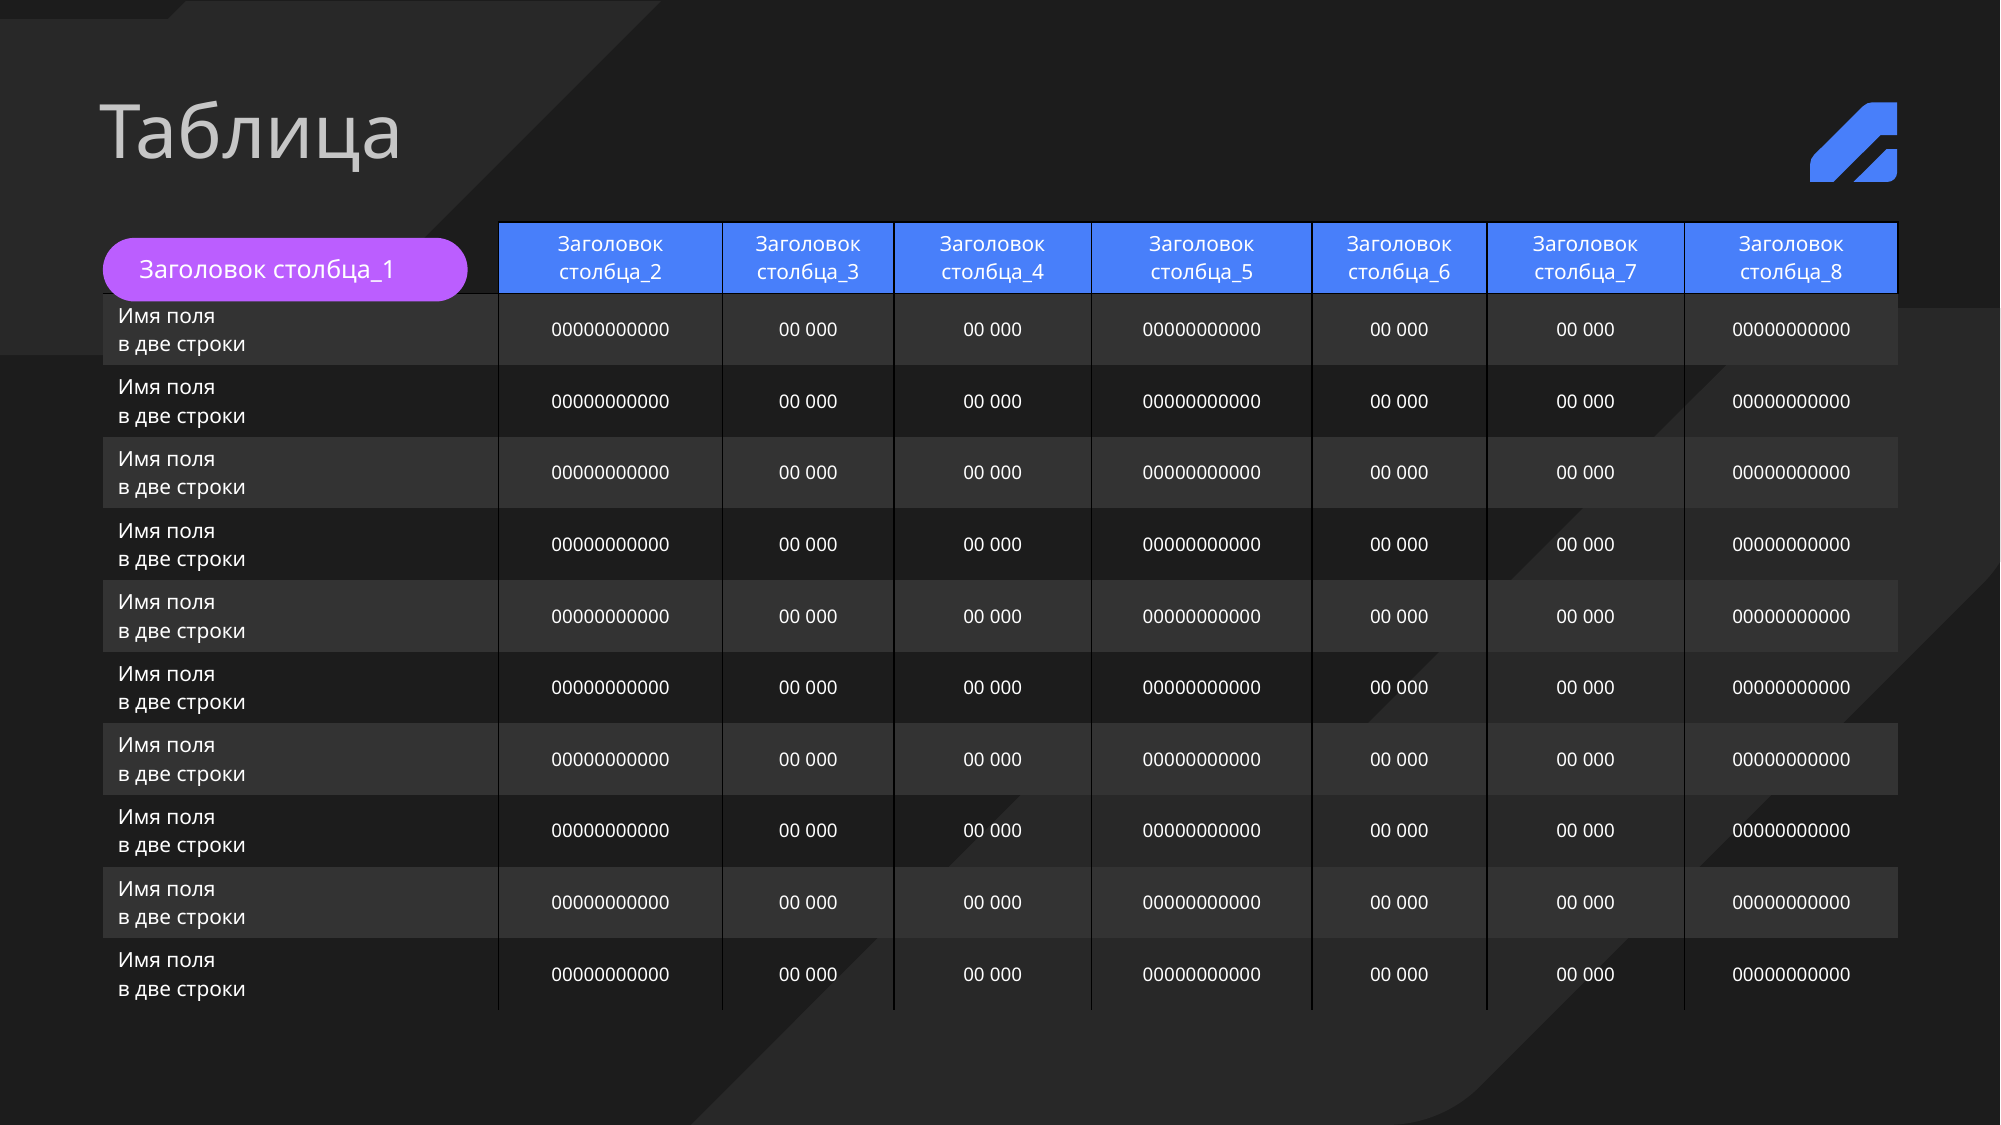

# Таблица
| | Заголовок столбца\_2 | Заголовок столбца\_3 | Заголовок столбца\_4 | Заголовок столбца\_5 | Заголовок столбца\_6 | Заголовок столбца\_7 | Заголовок столбца\_8 |
| --- | --- | --- | --- | --- | --- | --- | --- |
| Имя поля в две строки | 00000000000 | 00 000 | 00 000 | 00000000000 | 00 000 | 00 000 | 00000000000 |
| Имя поля в две строки | 00000000000 | 00 000 | 00 000 | 00000000000 | 00 000 | 00 000 | 00000000000 |
| Имя поля в две строки | 00000000000 | 00 000 | 00 000 | 00000000000 | 00 000 | 00 000 | 00000000000 |
| Имя поля в две строки | 00000000000 | 00 000 | 00 000 | 00000000000 | 00 000 | 00 000 | 00000000000 |
| Имя поля в две строки | 00000000000 | 00 000 | 00 000 | 00000000000 | 00 000 | 00 000 | 00000000000 |
| Имя поля в две строки | 00000000000 | 00 000 | 00 000 | 00000000000 | 00 000 | 00 000 | 00000000000 |
| Имя поля в две строки | 00000000000 | 00 000 | 00 000 | 00000000000 | 00 000 | 00 000 | 00000000000 |
| Имя поля в две строки | 00000000000 | 00 000 | 00 000 | 00000000000 | 00 000 | 00 000 | 00000000000 |
| Имя поля в две строки | 00000000000 | 00 000 | 00 000 | 00000000000 | 00 000 | 00 000 | 00000000000 |
| Имя поля в две строки | 00000000000 | 00 000 | 00 000 | 00000000000 | 00 000 | 00 000 | 00000000000 |
Заголовок столбца_1